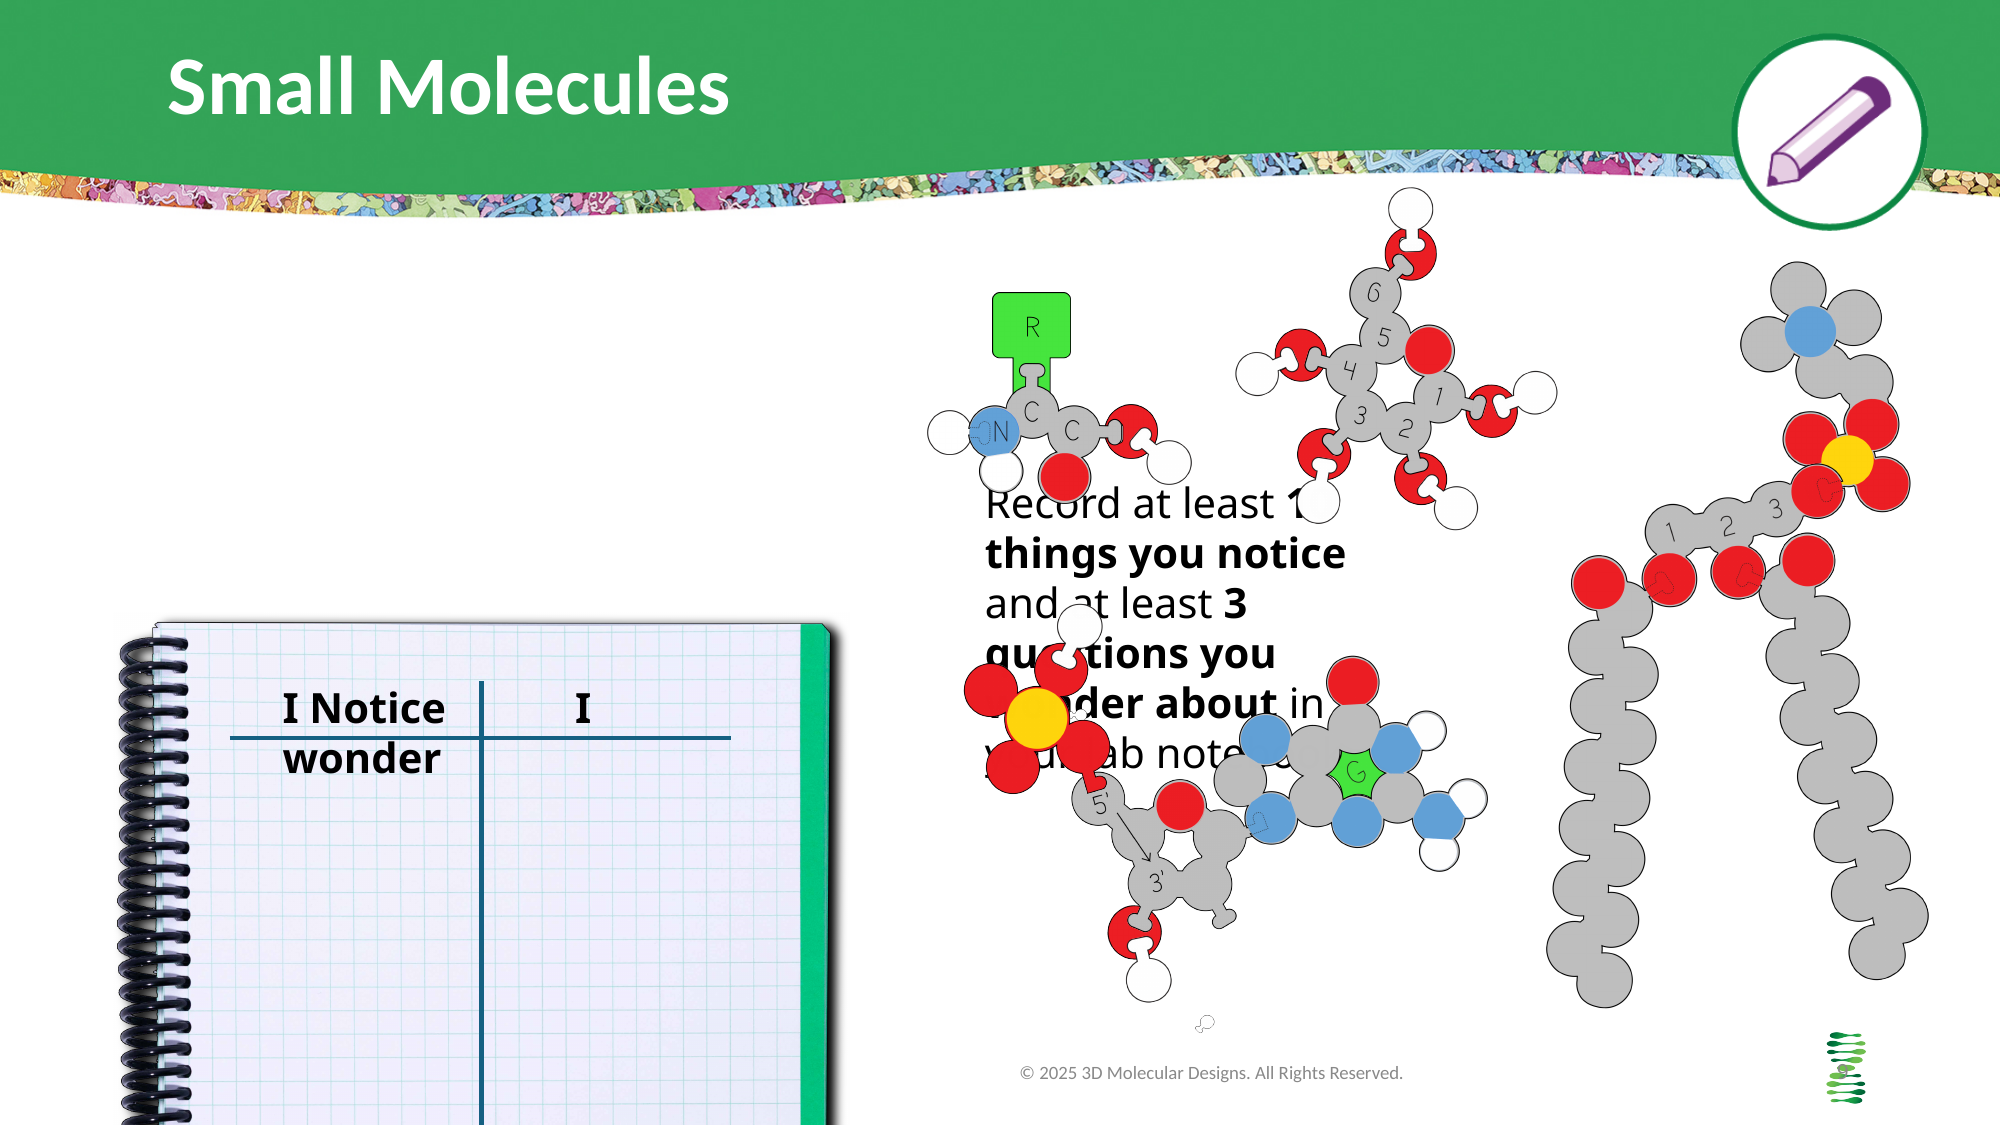

Small Molecules
# Record at least 10 things you notice and at least 3 questions you wonder about in your lab notebook.
I Notice I wonder